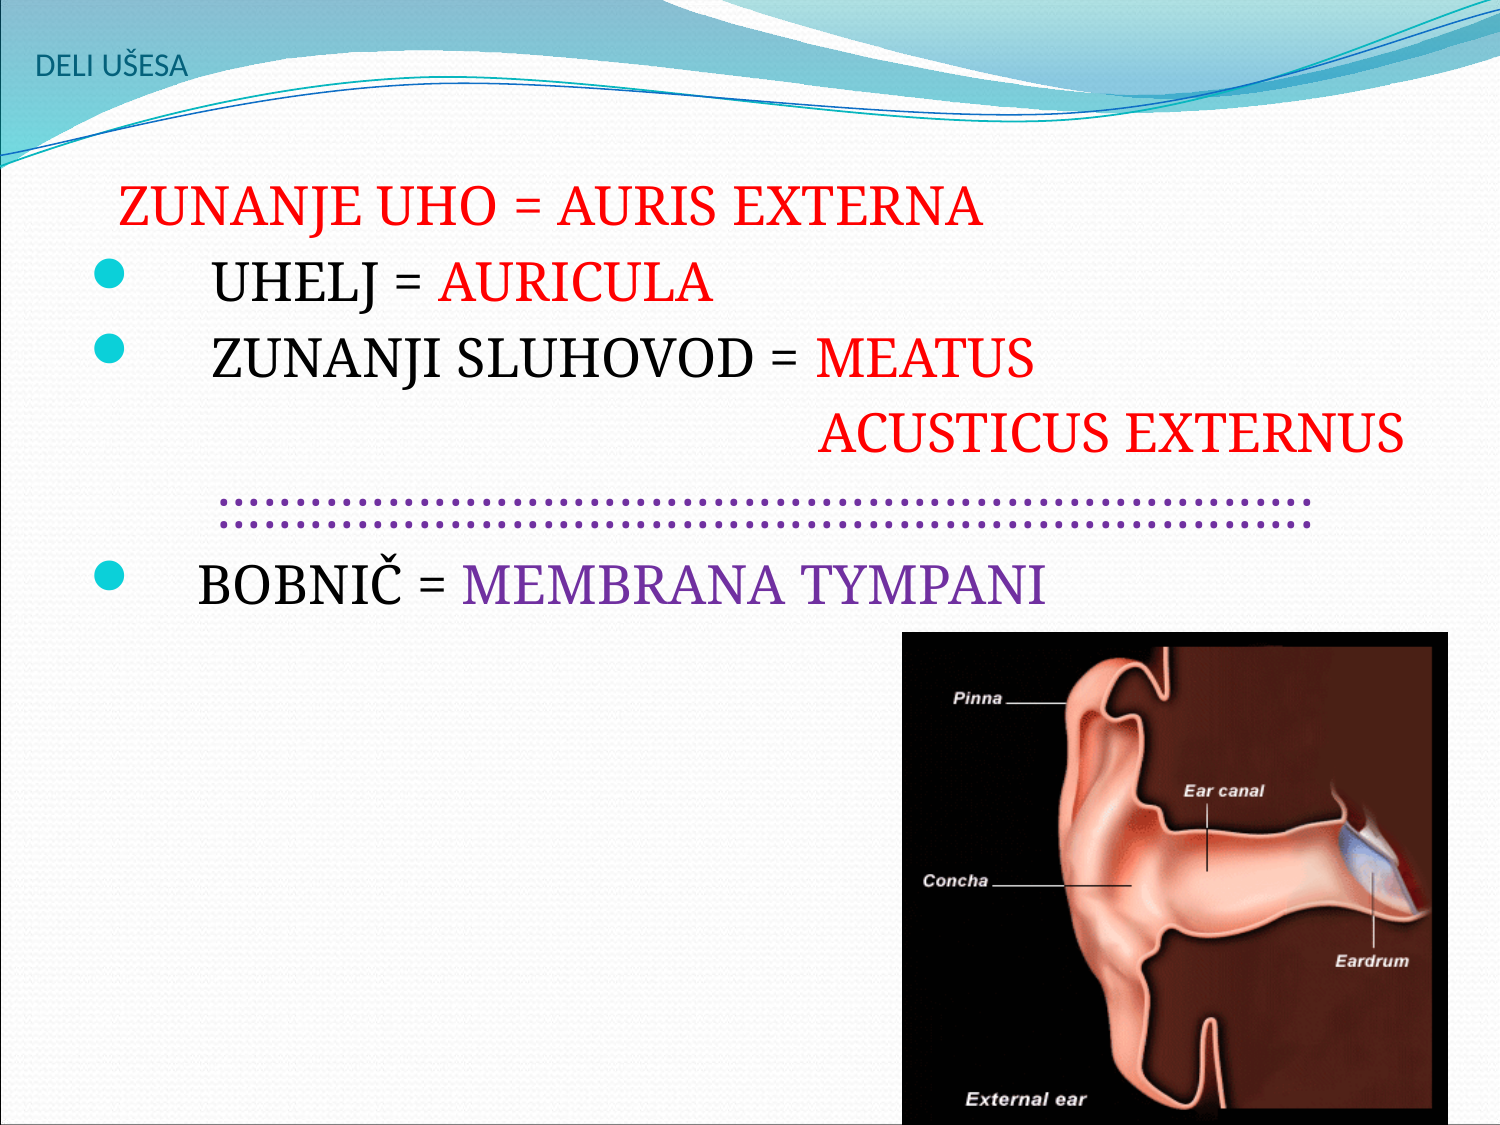

# DELI UŠESA
 ZUNANJE UHO = AURIS EXTERNA
 UHELJ = AURICULA
 ZUNANJI SLUHOVOD = MEATUS
 ACUSTICUS EXTERNUS
 :::::::::::::::::::::::::::::::::::::::::::::::::::::::::::::::::::::::
 BOBNIČ = MEMBRANA TYMPANI